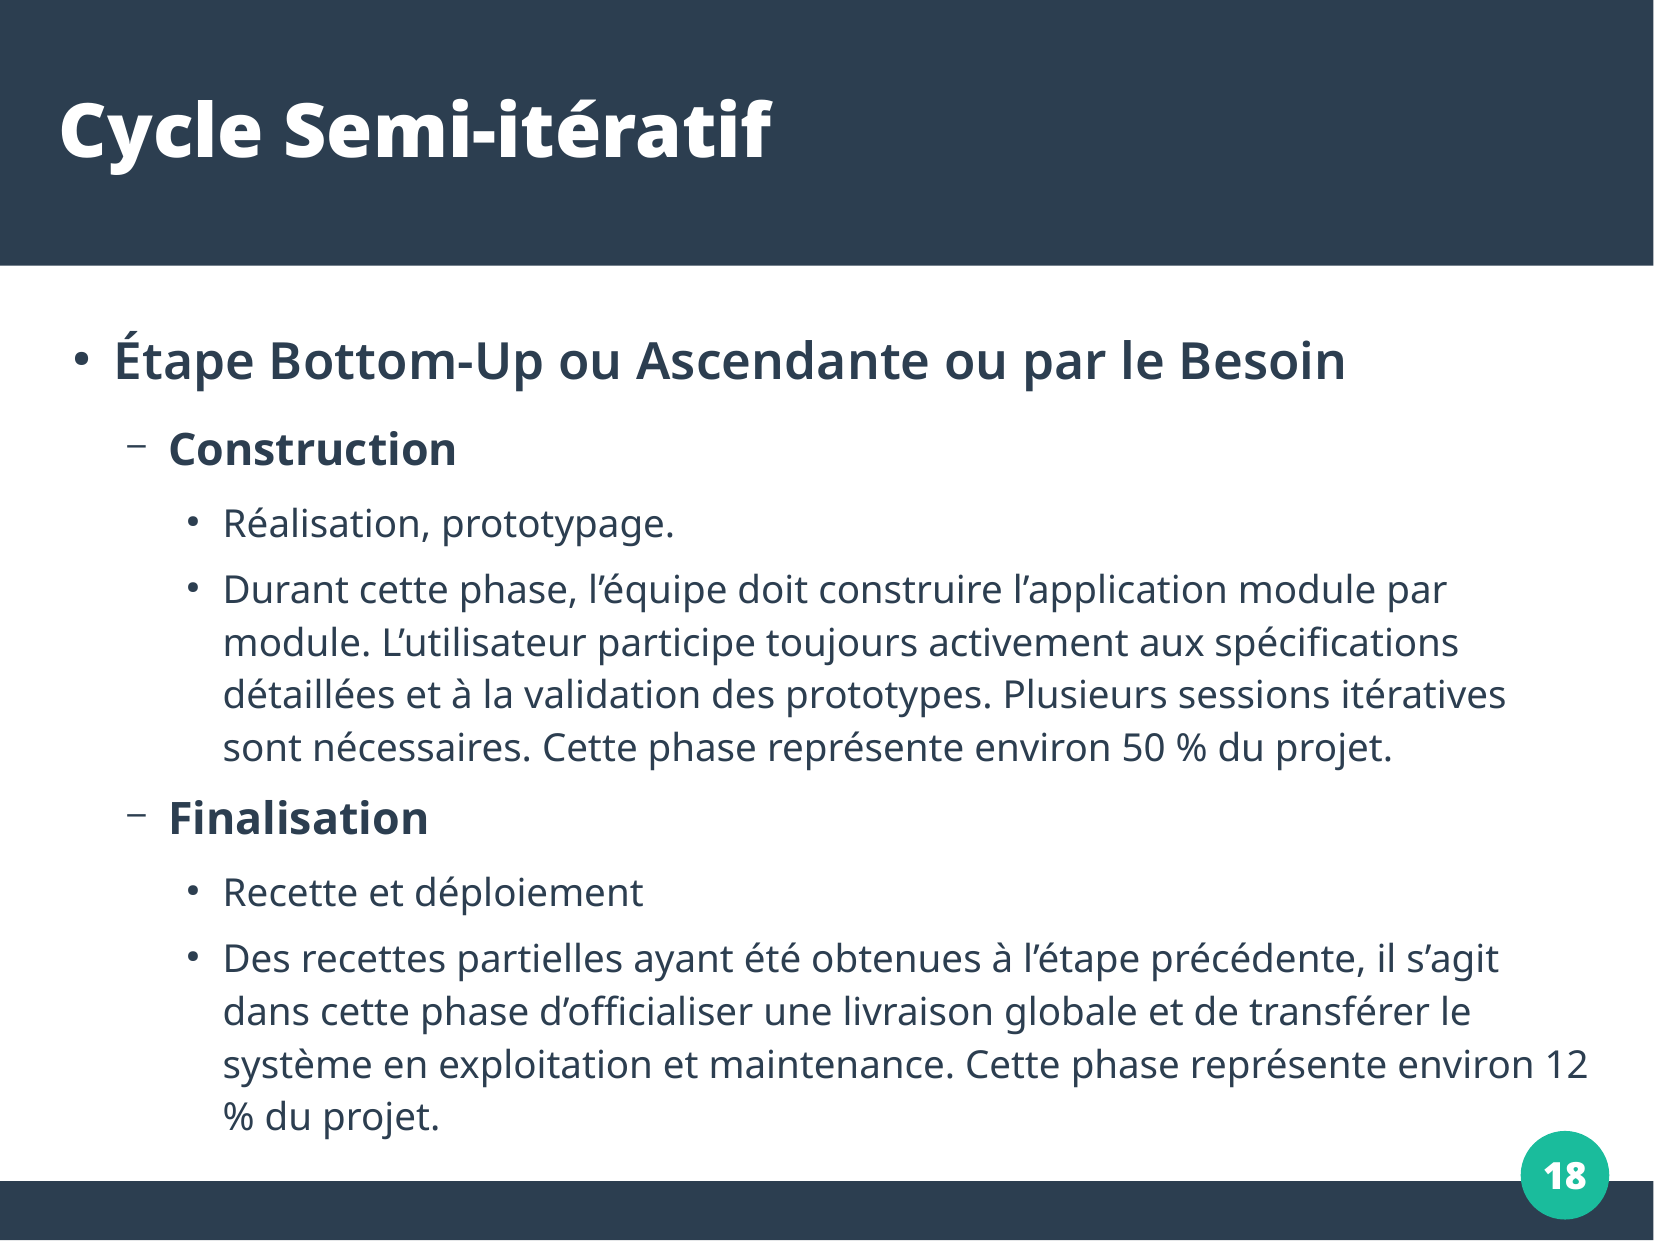

# Cycle Semi-itératif
Étape Bottom-Up ou Ascendante ou par le Besoin
Construction
Réalisation, prototypage.
Durant cette phase, l’équipe doit construire l’application module par module. L’utilisateur participe toujours activement aux spécifications détaillées et à la validation des prototypes. Plusieurs sessions itératives sont nécessaires. Cette phase représente environ 50 % du projet.
Finalisation
Recette et déploiement
Des recettes partielles ayant été obtenues à l’étape précédente, il s’agit dans cette phase d’officialiser une livraison globale et de transférer le système en exploitation et maintenance. Cette phase représente environ 12 % du projet.
18